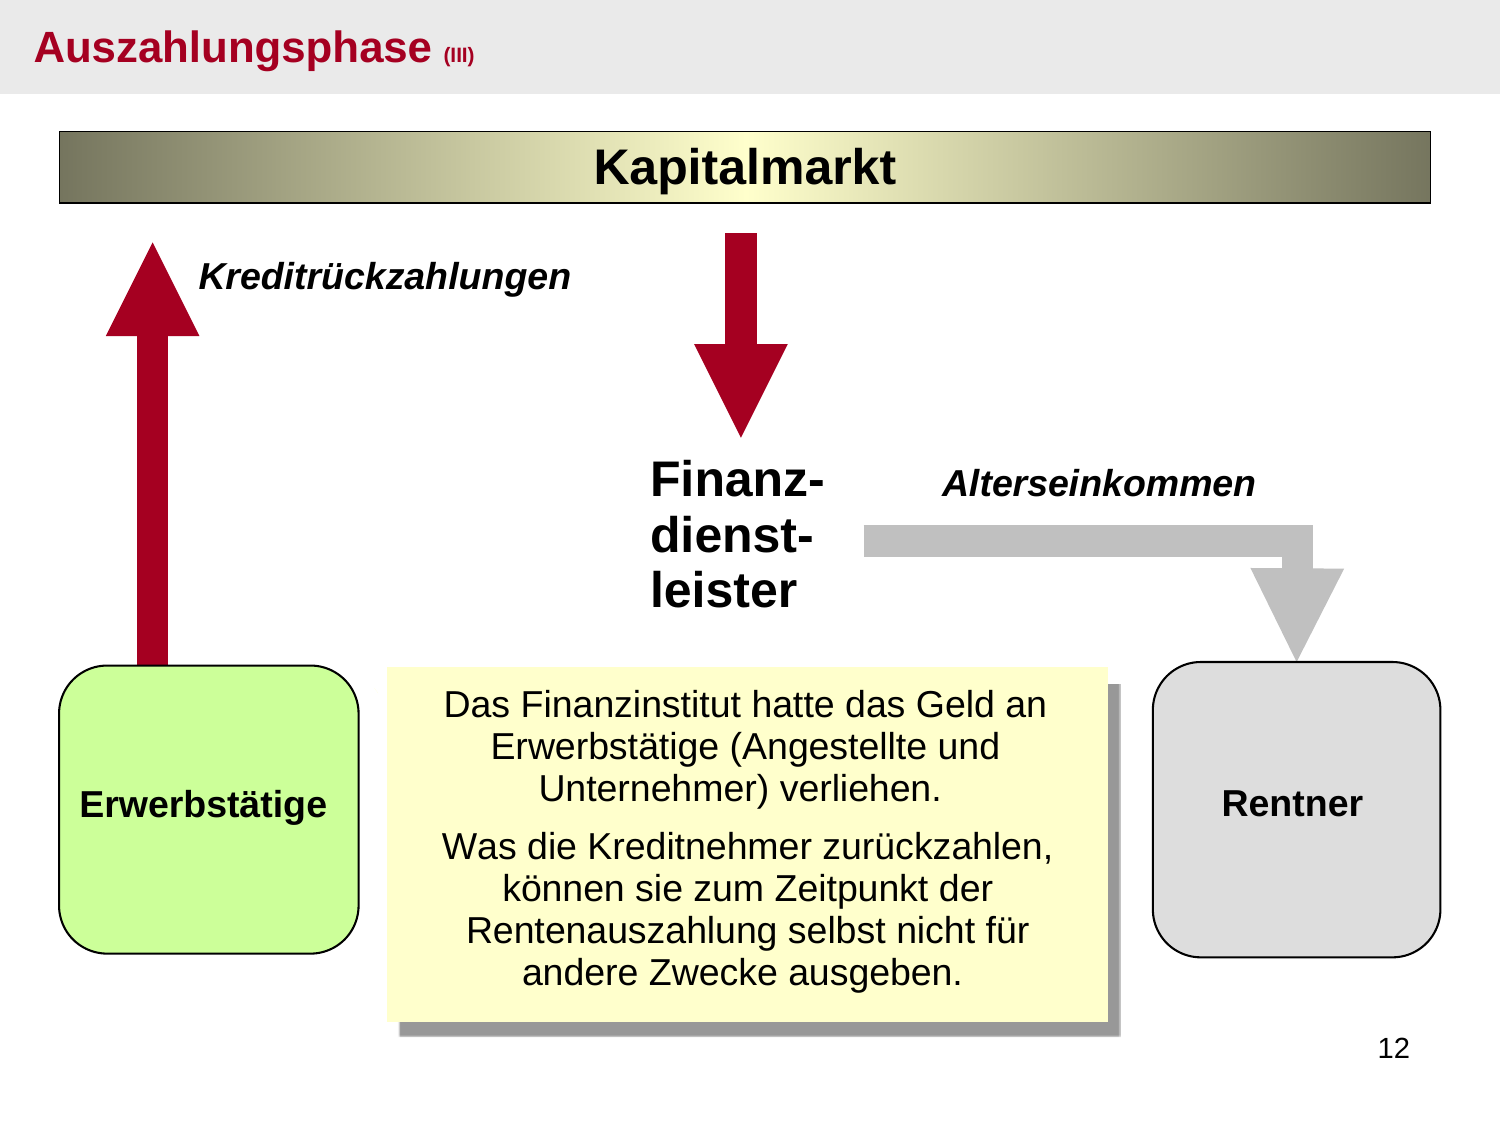

Auszahlungsphase (III)
Kapitalmarkt
Kreditrückzahlungen
Finanz-
dienst-
leister
Alterseinkommen
 Rentner
Erwerbstätige
Das Finanzinstitut hatte das Geld an Erwerbstätige (Angestellte und Unternehmer) verliehen.
Was die Kreditnehmer zurückzahlen, können sie zum Zeitpunkt der Rentenauszahlung selbst nicht für andere Zwecke ausgeben.
12